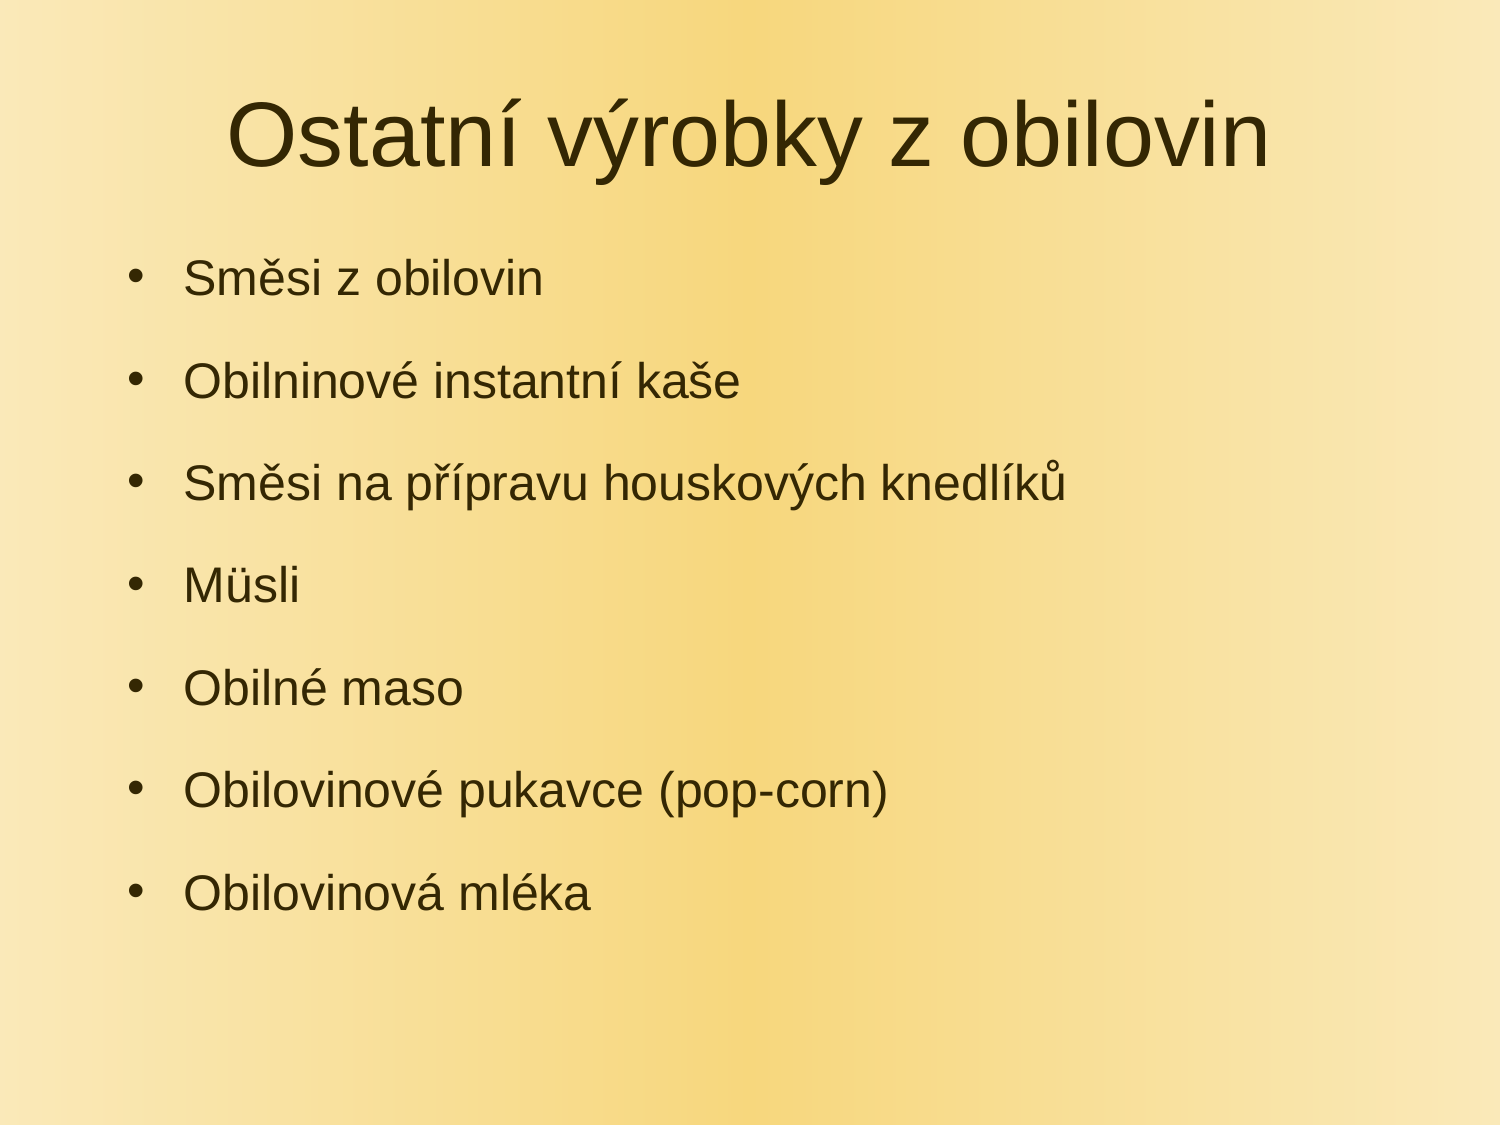

# Ostatní výrobky z obilovin
Směsi z obilovin
Obilninové instantní kaše
Směsi na přípravu houskových knedlíků
Müsli
Obilné maso
Obilovinové pukavce (pop-corn)
Obilovinová mléka